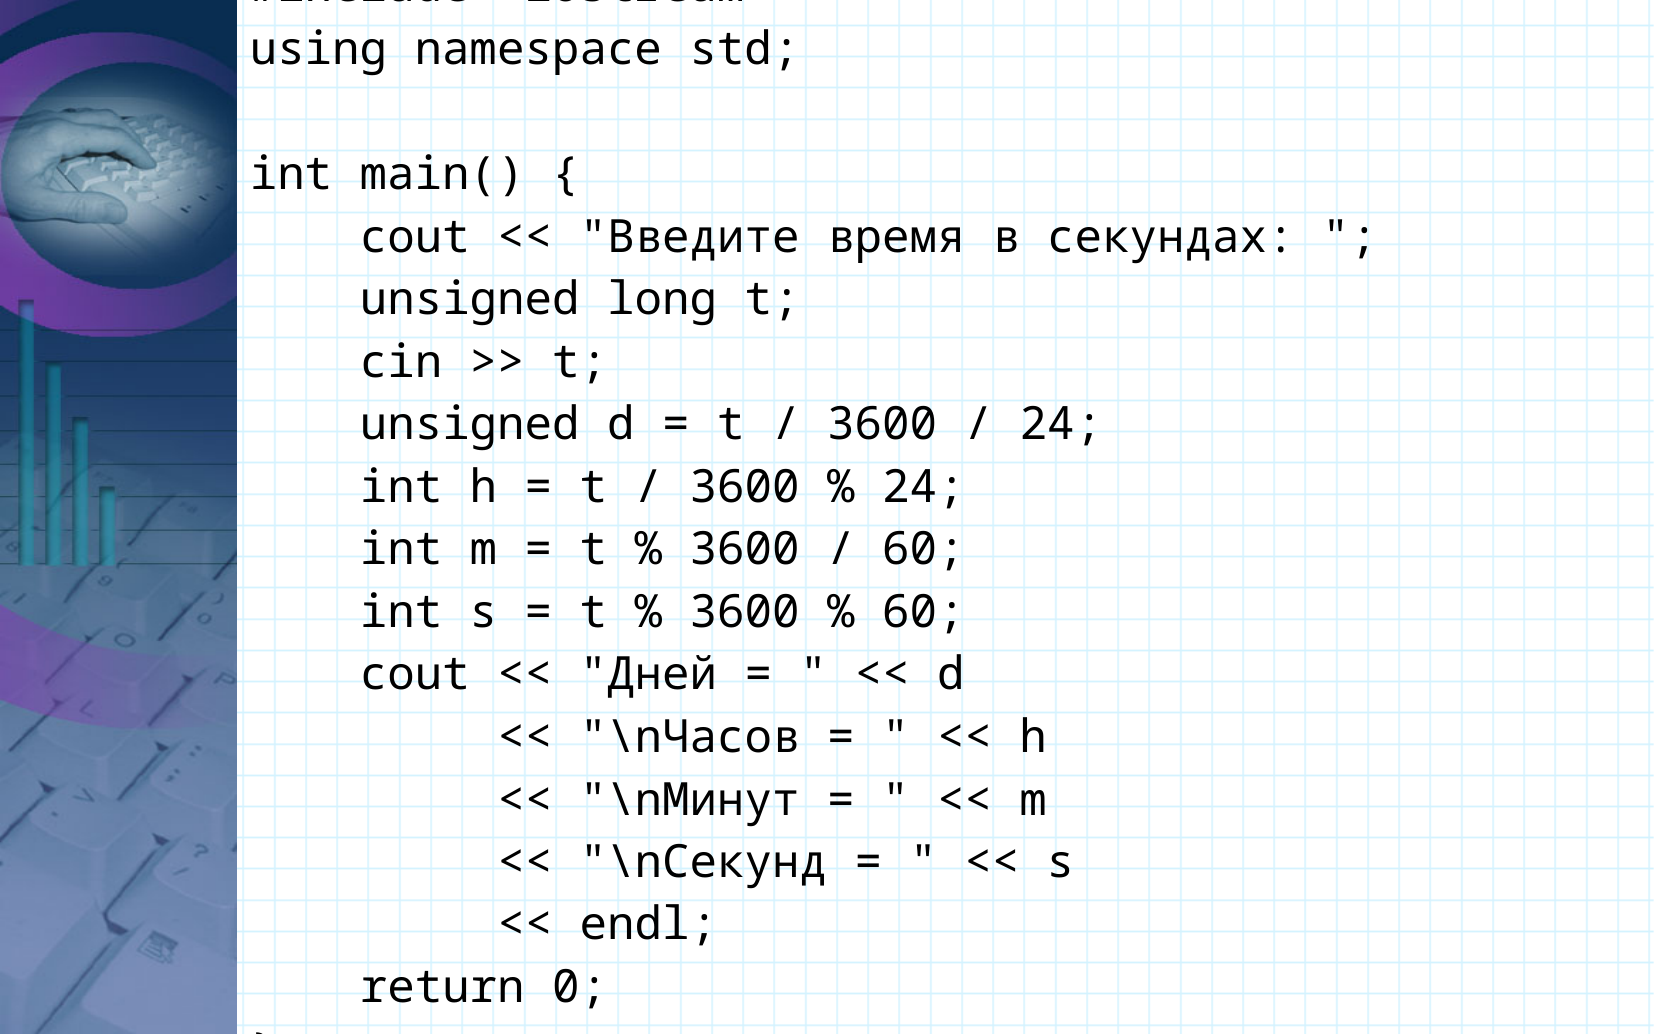

# #include <iostream>
using namespace std;
int main() {
 cout << "Введите время в секундах: ";
 unsigned long t;
 cin >> t;
 unsigned d = t / 3600 / 24;
 int h = t / 3600 % 24;
 int m = t % 3600 / 60;
 int s = t % 3600 % 60;
 cout << "Дней = " << d
 << "\nЧасов = " << h
 << "\nМинут = " << m
 << "\nСекунд = " << s
 << endl;
 return 0;
}